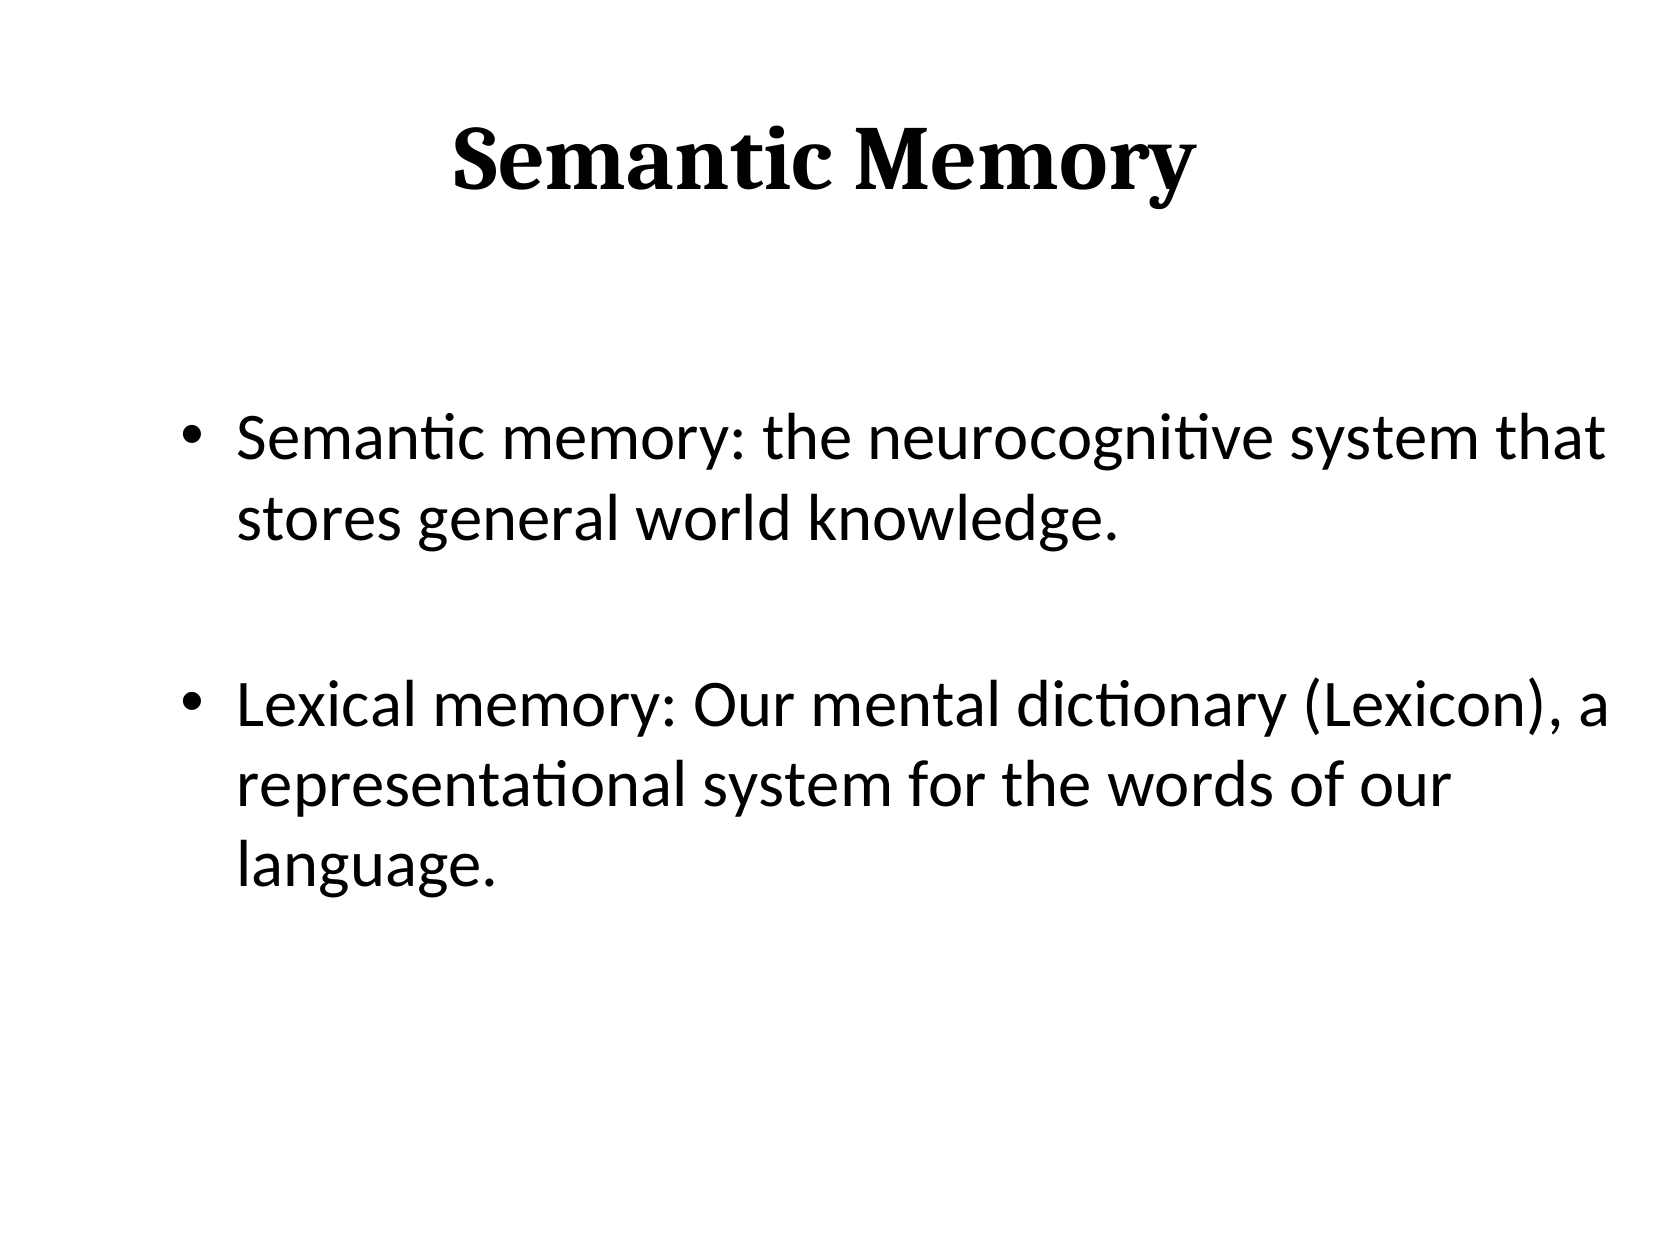

# Semantic Memory
Semantic memory: the neurocognitive system that stores general world knowledge.
Lexical memory: Our mental dictionary (Lexicon), a representational system for the words of our language.